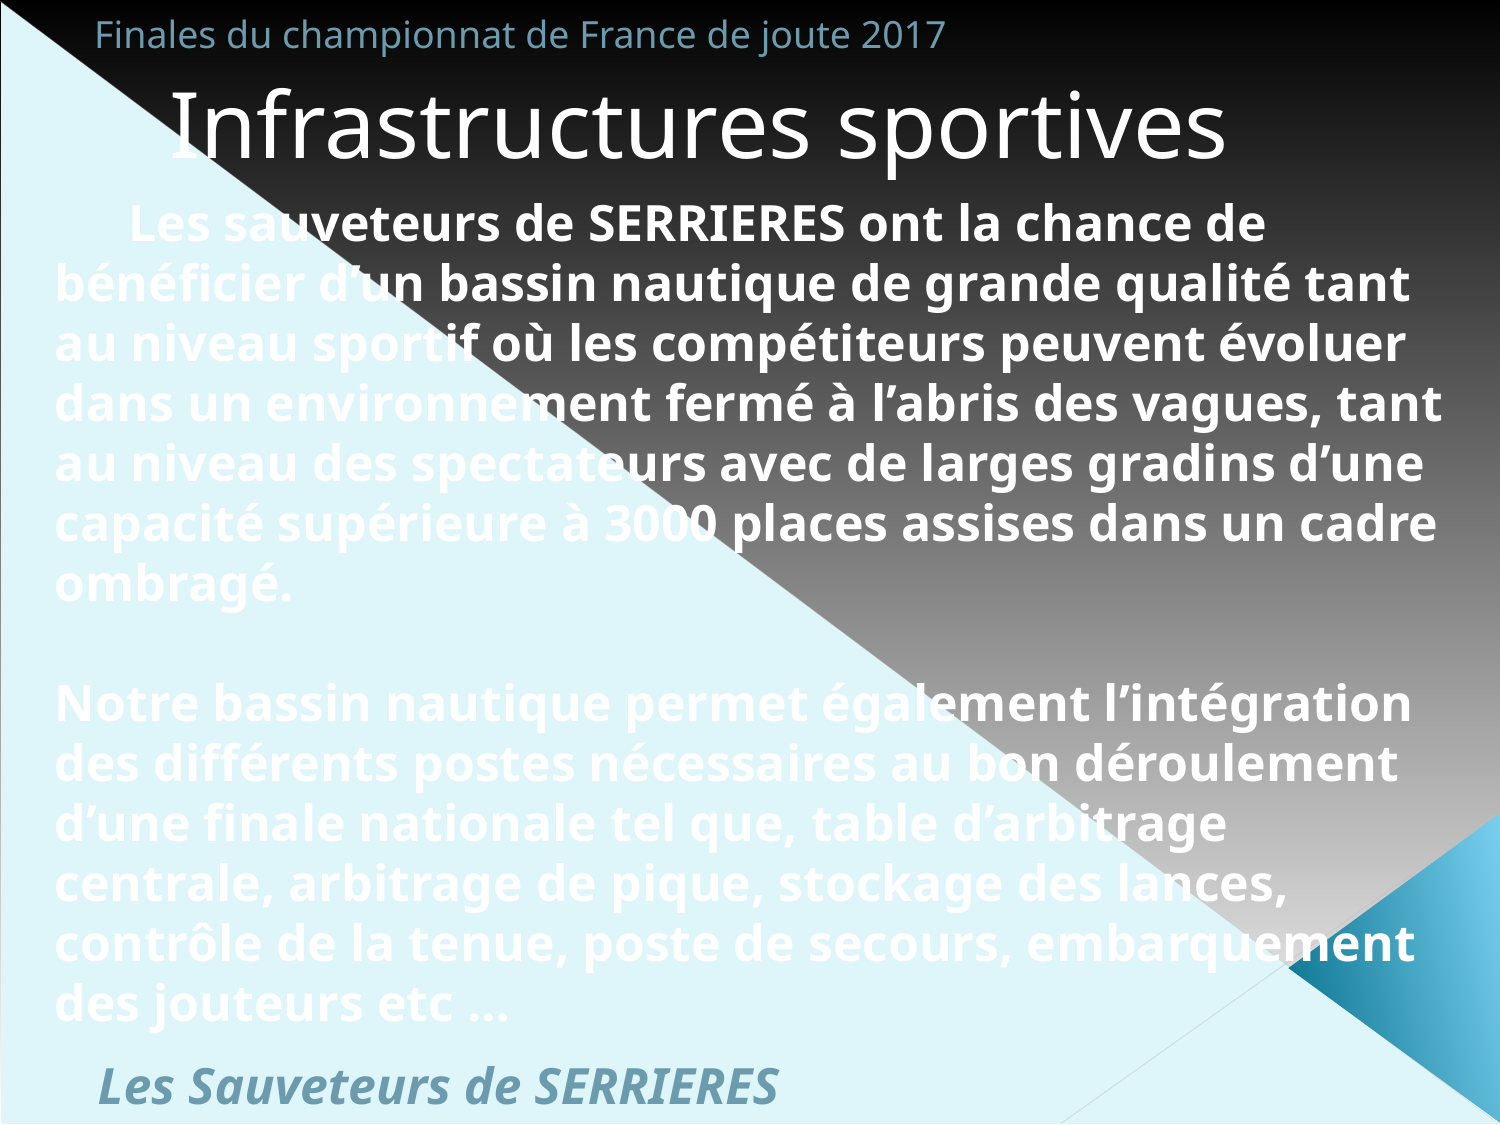

# Finales du championnat de France de joute 2017
Infrastructures sportives
	Les sauveteurs de SERRIERES ont la chance de bénéficier d’un bassin nautique de grande qualité tant au niveau sportif où les compétiteurs peuvent évoluer dans un environnement fermé à l’abris des vagues, tant au niveau des spectateurs avec de larges gradins d’une capacité supérieure à 3000 places assises dans un cadre ombragé.
Notre bassin nautique permet également l’intégration des différents postes nécessaires au bon déroulement d’une finale nationale tel que, table d’arbitrage centrale, arbitrage de pique, stockage des lances, contrôle de la tenue, poste de secours, embarquement des jouteurs etc …
Les Sauveteurs de SERRIERES